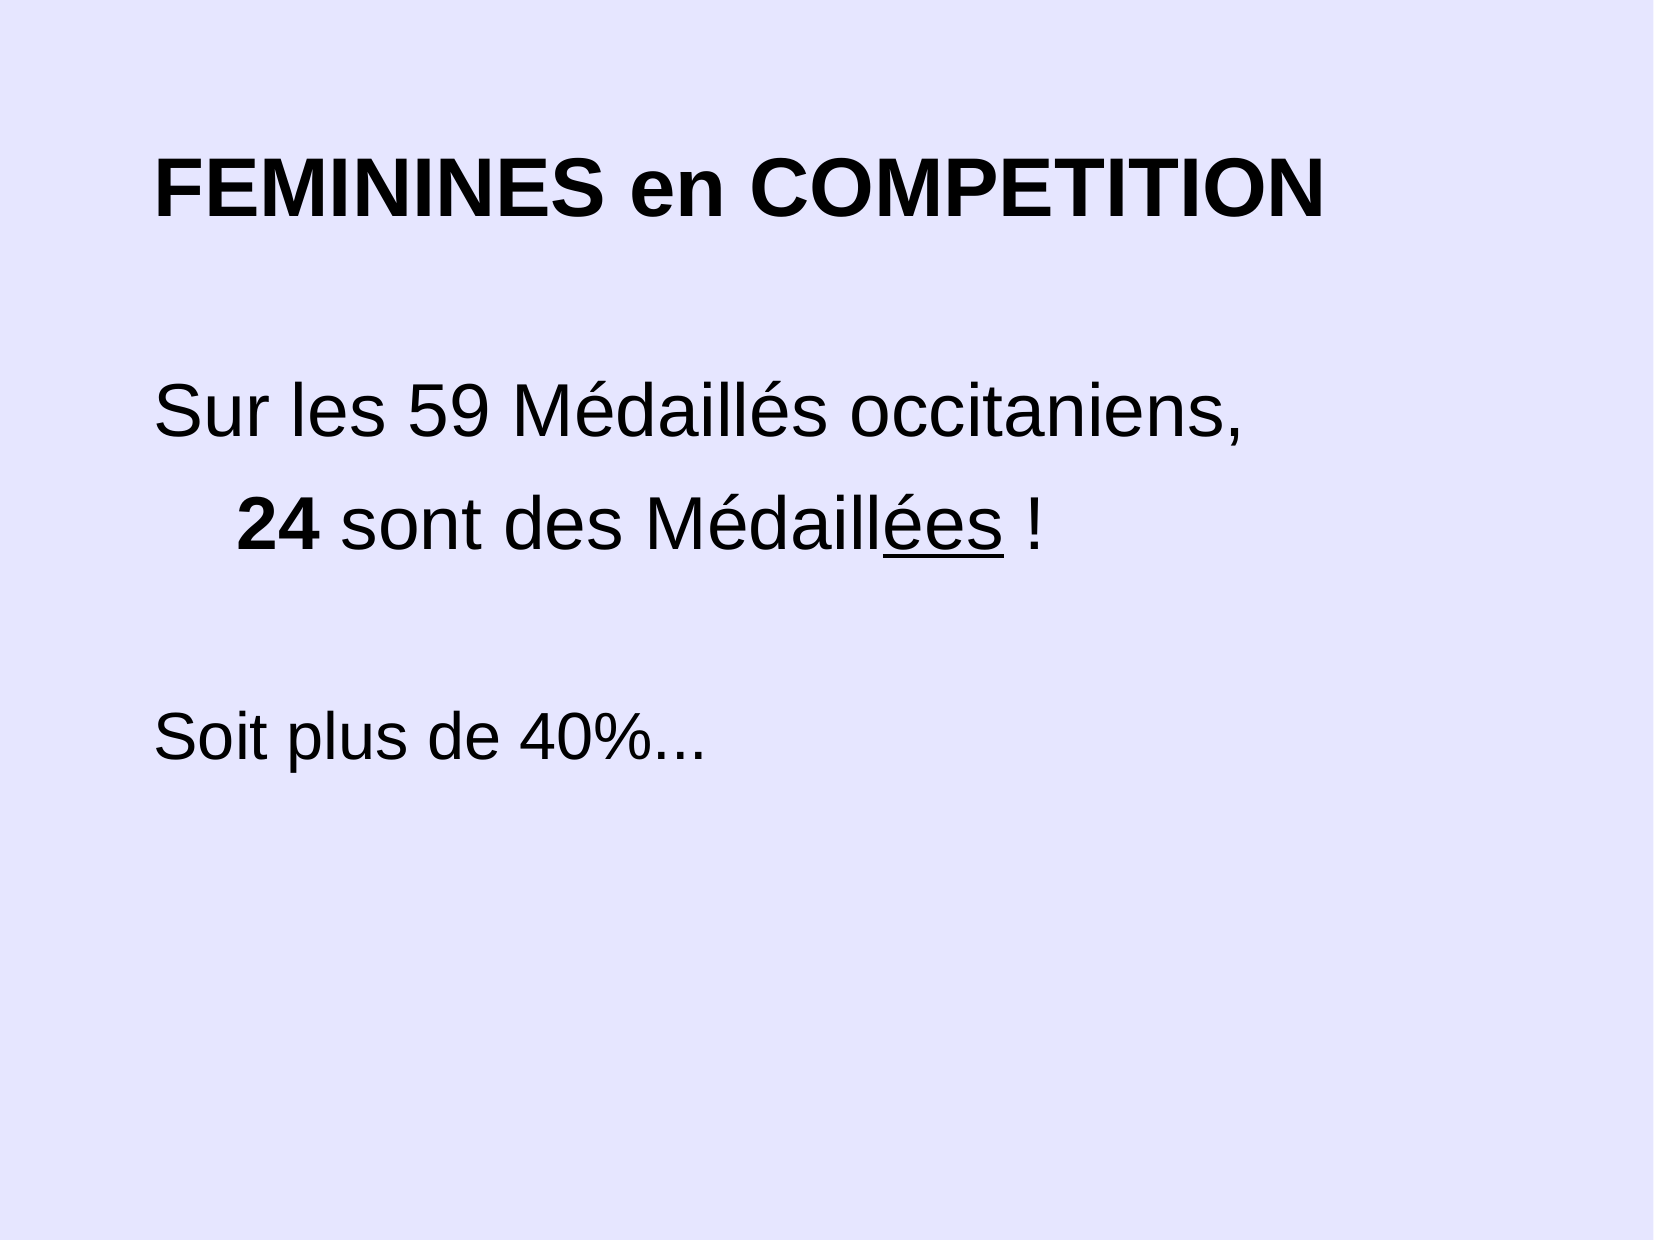

# FEMININES en COMPETITION
Sur les 59 Médaillés occitaniens,
 24 sont des Médaillées !
Soit plus de 40%...